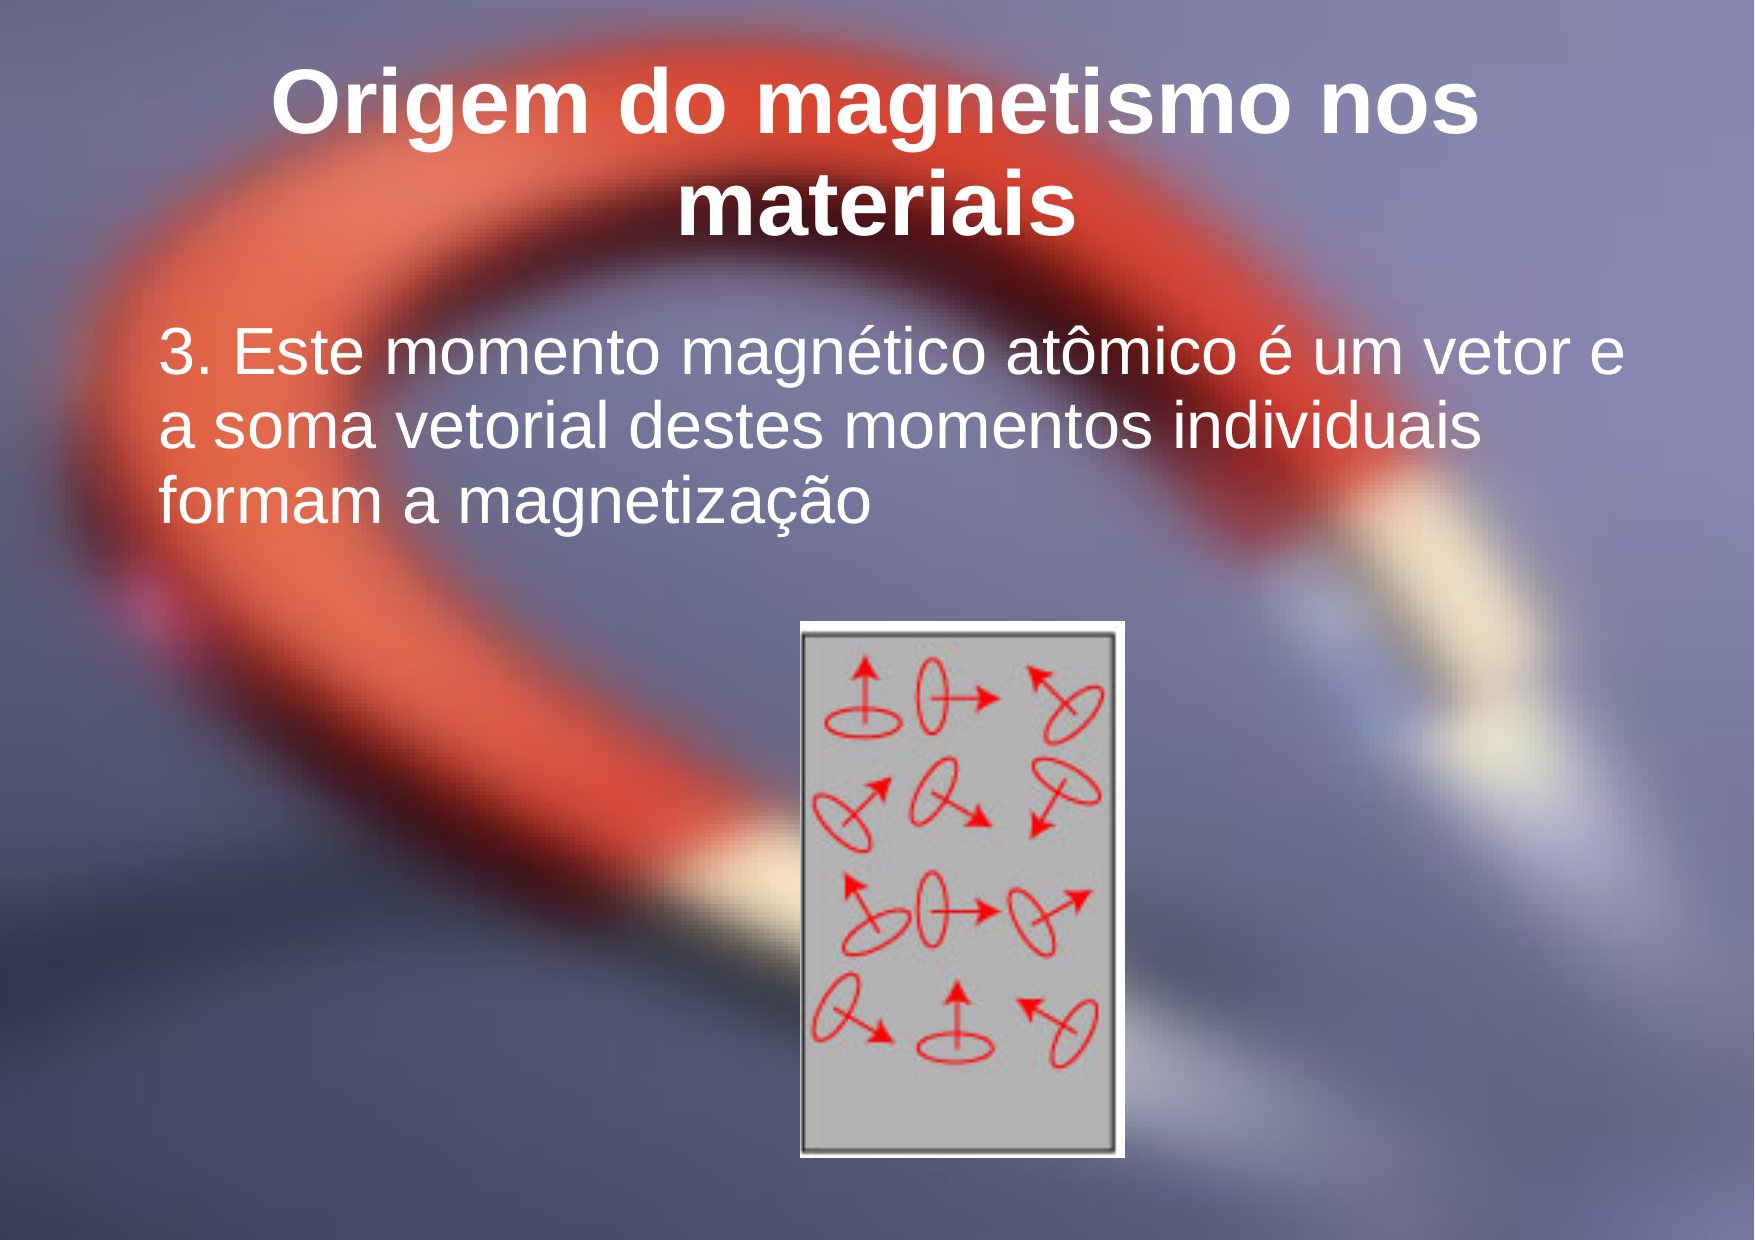

# Origem do magnetismo nos materiais
3. Este momento magnético atômico é um vetor e a soma vetorial destes momentos individuais formam a magnetização